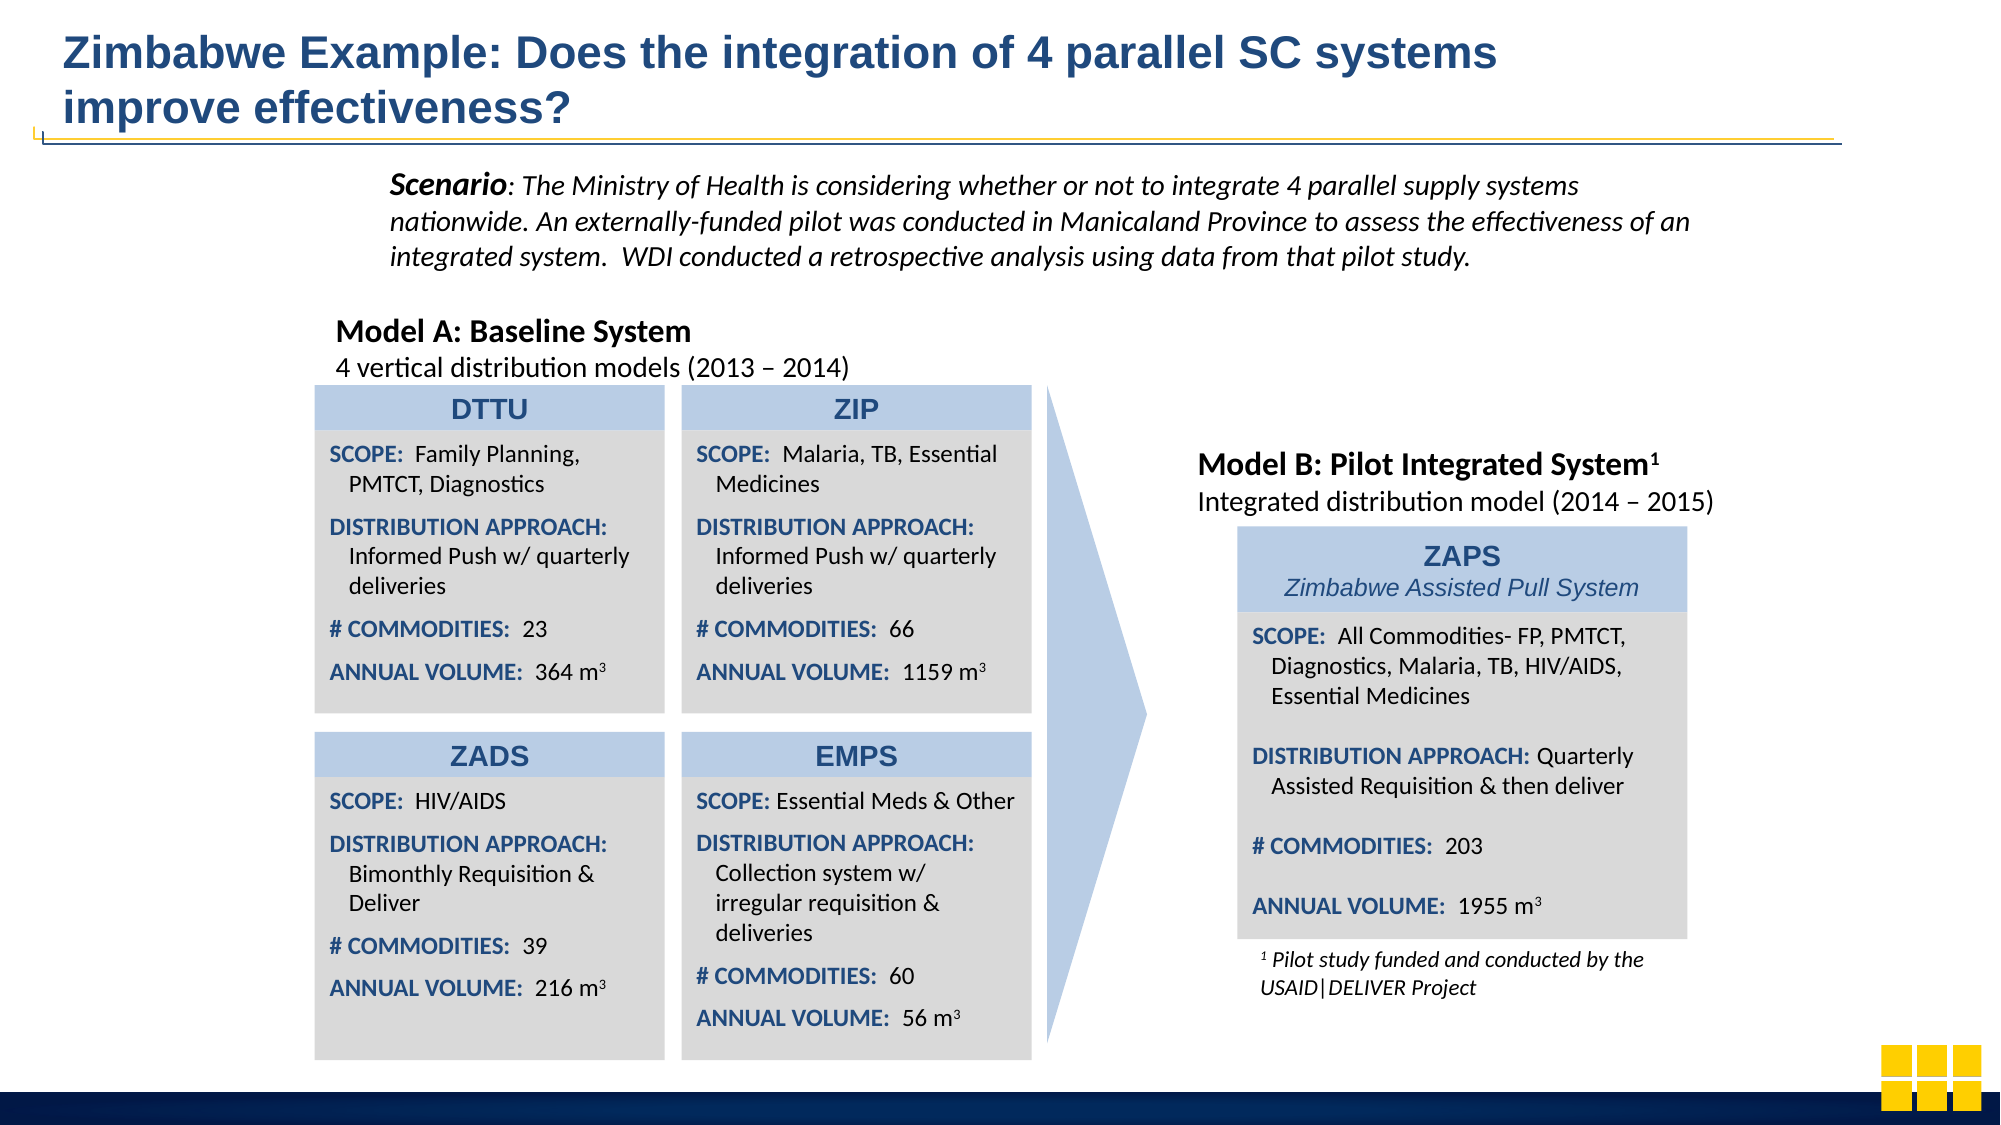

# Zimbabwe Example: Does the integration of 4 parallel SC systems improve effectiveness?
Scenario: The Ministry of Health is considering whether or not to integrate 4 parallel supply systems nationwide. An externally-funded pilot was conducted in Manicaland Province to assess the effectiveness of an integrated system. WDI conducted a retrospective analysis using data from that pilot study.
Model A: Baseline System
4 vertical distribution models (2013 – 2014)
DTTU
ZIP
SCOPE: Family Planning, PMTCT, Diagnostics
DISTRIBUTION APPROACH: Informed Push w/ quarterly deliveries
# COMMODITIES: 23
ANNUAL VOLUME: 364 m3
SCOPE: Malaria, TB, Essential Medicines
DISTRIBUTION APPROACH: Informed Push w/ quarterly deliveries
# COMMODITIES: 66
ANNUAL VOLUME: 1159 m3
ZADS
EMPS
SCOPE: Essential Meds & Other
DISTRIBUTION APPROACH: Collection system w/ irregular requisition & deliveries
# COMMODITIES: 60
ANNUAL VOLUME: 56 m3
SCOPE: HIV/AIDS
DISTRIBUTION APPROACH: Bimonthly Requisition & Deliver
# COMMODITIES: 39
ANNUAL VOLUME: 216 m3
Model B: Pilot Integrated System1
Integrated distribution model (2014 – 2015)
ZAPS
Zimbabwe Assisted Pull System
SCOPE: All Commodities- FP, PMTCT, Diagnostics, Malaria, TB, HIV/AIDS, Essential Medicines
DISTRIBUTION APPROACH: Quarterly Assisted Requisition & then deliver
# COMMODITIES: 203
ANNUAL VOLUME: 1955 m3
1 Pilot study funded and conducted by the USAID|DELIVER Project